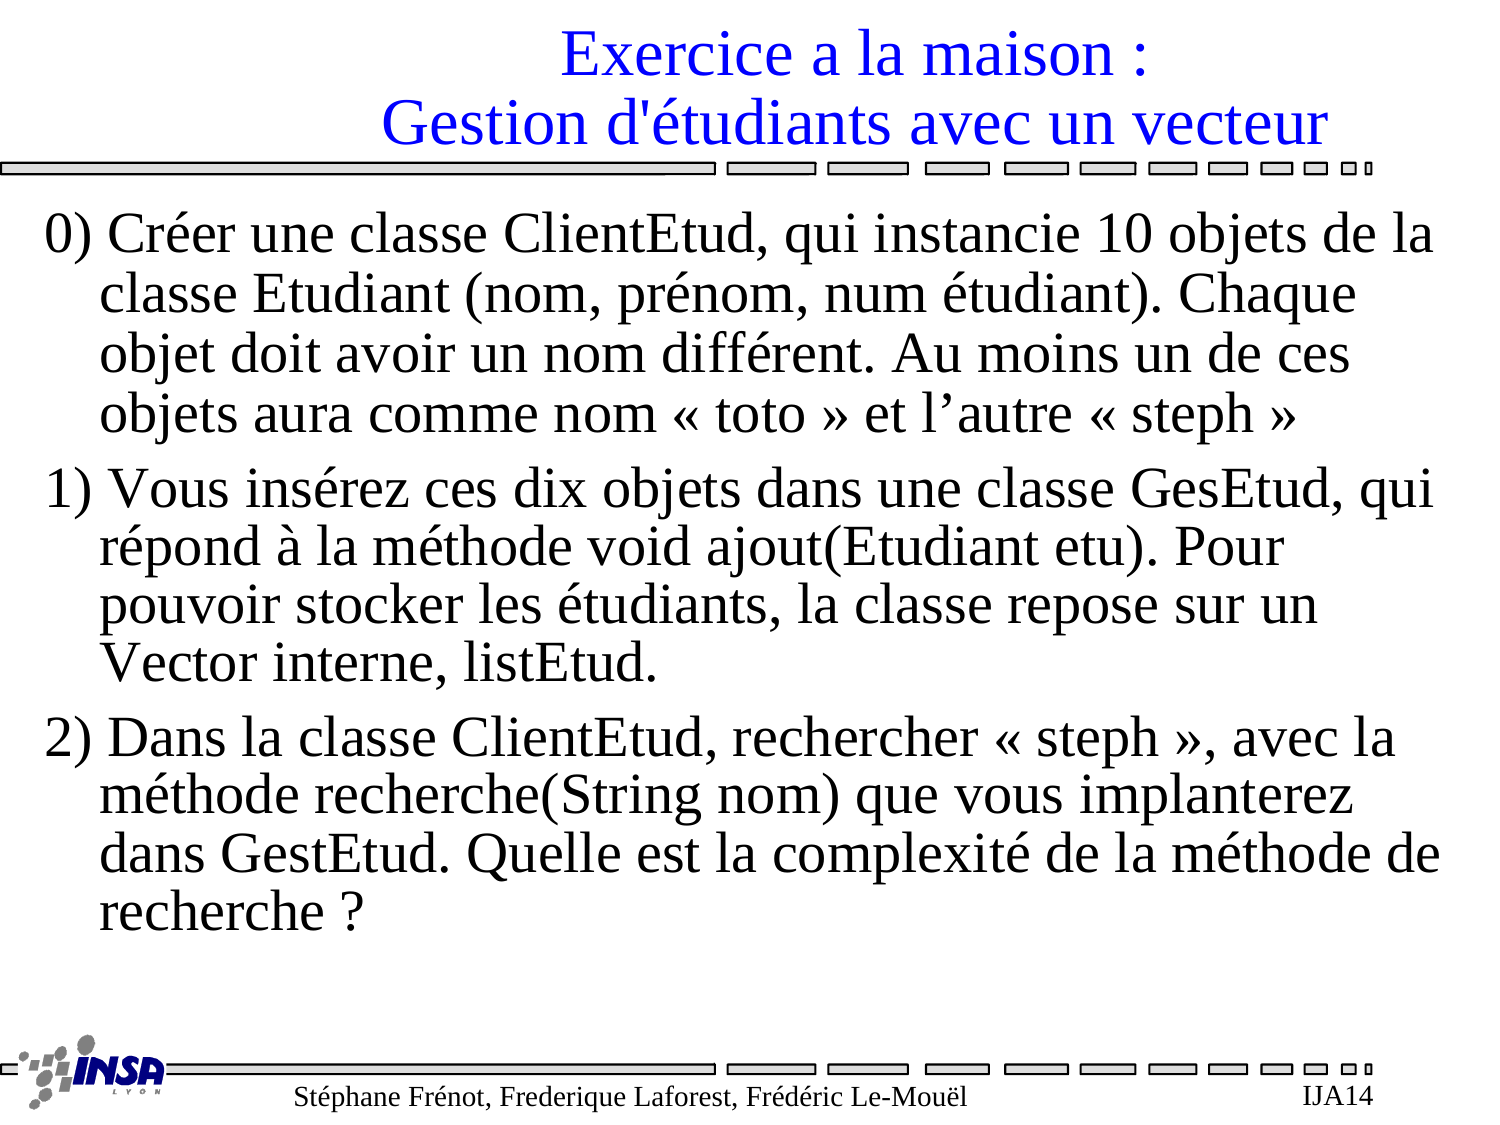

# Exercice a la maison : Gestion d'étudiants avec un vecteur
0) Créer une classe ClientEtud, qui instancie 10 objets de la classe Etudiant (nom, prénom, num étudiant). Chaque objet doit avoir un nom différent. Au moins un de ces objets aura comme nom « toto » et l’autre « steph »
1) Vous insérez ces dix objets dans une classe GesEtud, qui répond à la méthode void ajout(Etudiant etu). Pour pouvoir stocker les étudiants, la classe repose sur un Vector interne, listEtud.
2) Dans la classe ClientEtud, rechercher « steph », avec la méthode recherche(String nom) que vous implanterez dans GestEtud. Quelle est la complexité de la méthode de recherche ?